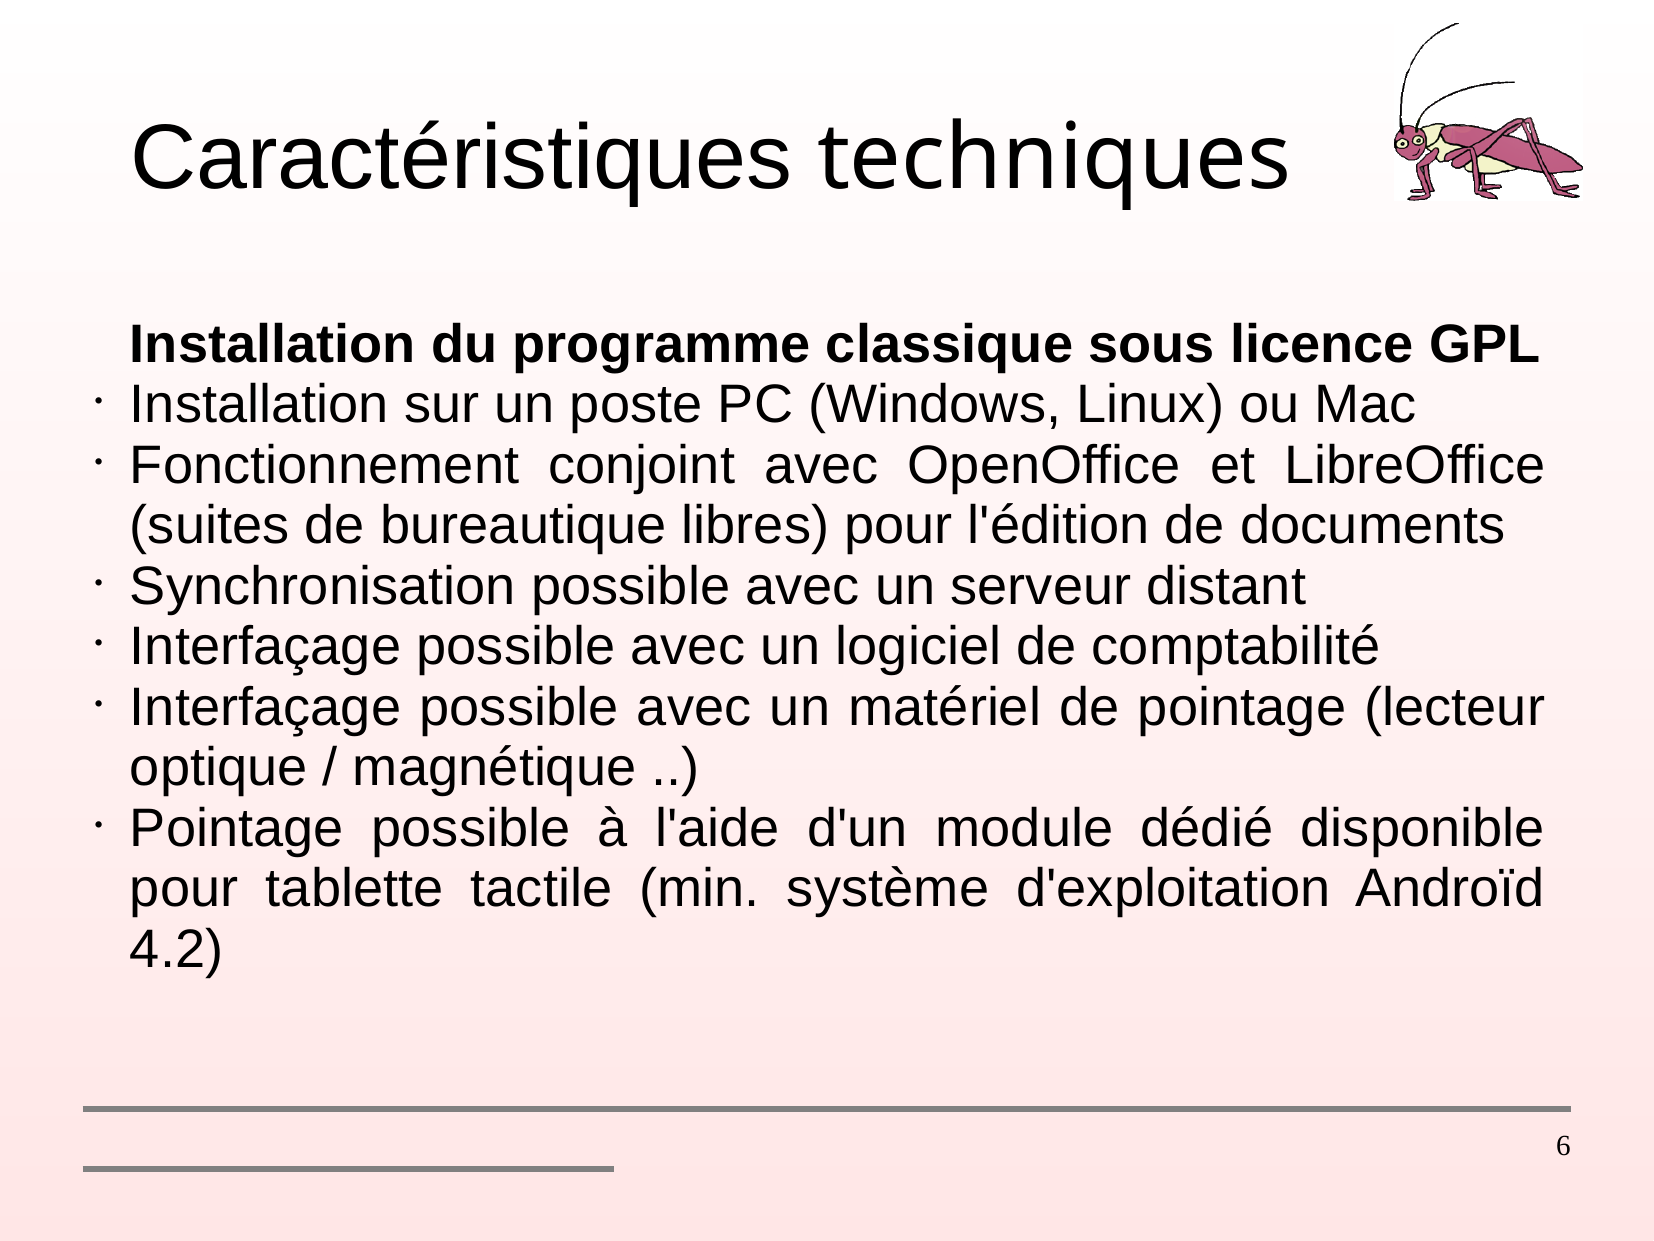

# Caractéristiques techniques
Installation du programme classique sous licence GPL
Installation sur un poste PC (Windows, Linux) ou Mac
Fonctionnement conjoint avec OpenOffice et LibreOffice (suites de bureautique libres) pour l'édition de documents
Synchronisation possible avec un serveur distant
Interfaçage possible avec un logiciel de comptabilité
Interfaçage possible avec un matériel de pointage (lecteur optique / magnétique ..)
Pointage possible à l'aide d'un module dédié disponible pour tablette tactile (min. système d'exploitation Androïd 4.2)
6